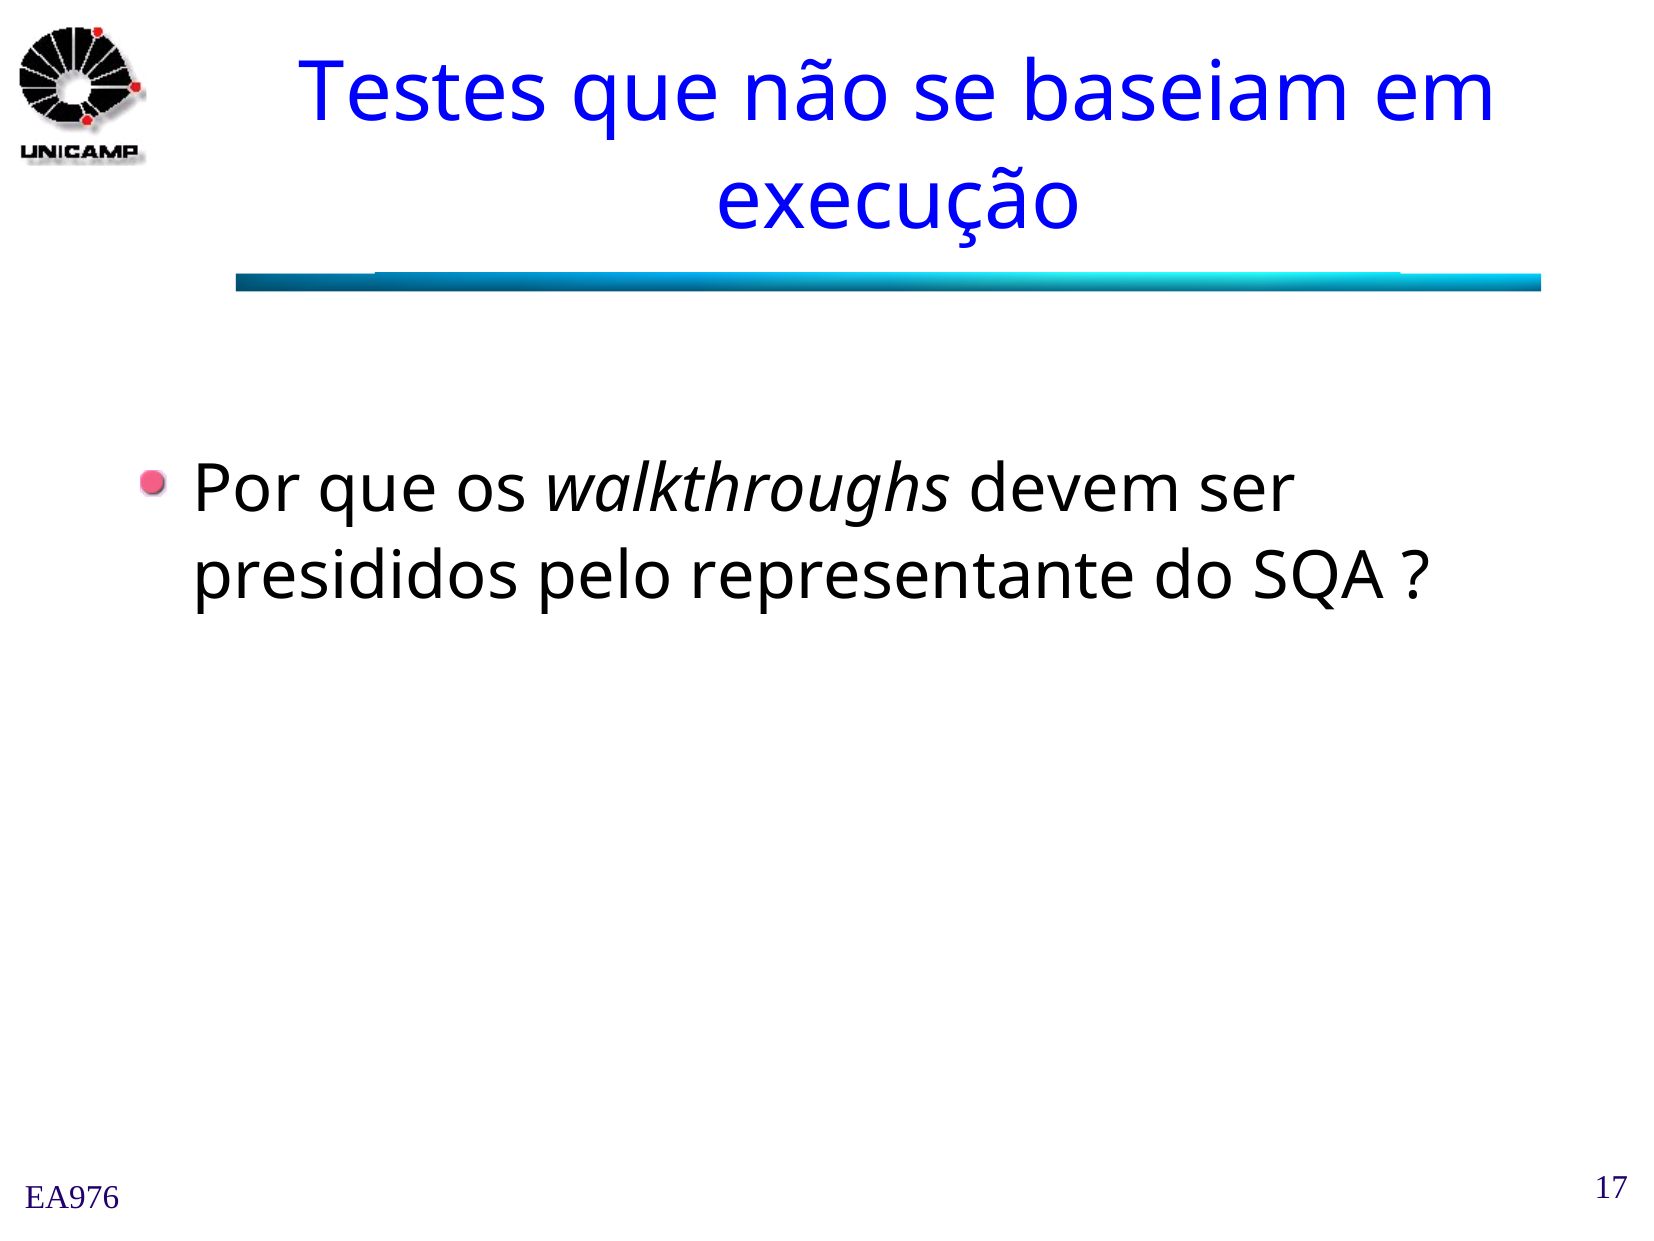

# Testes que não se baseiam em execução
Por que os walkthroughs devem ser presididos pelo representante do SQA ?
17